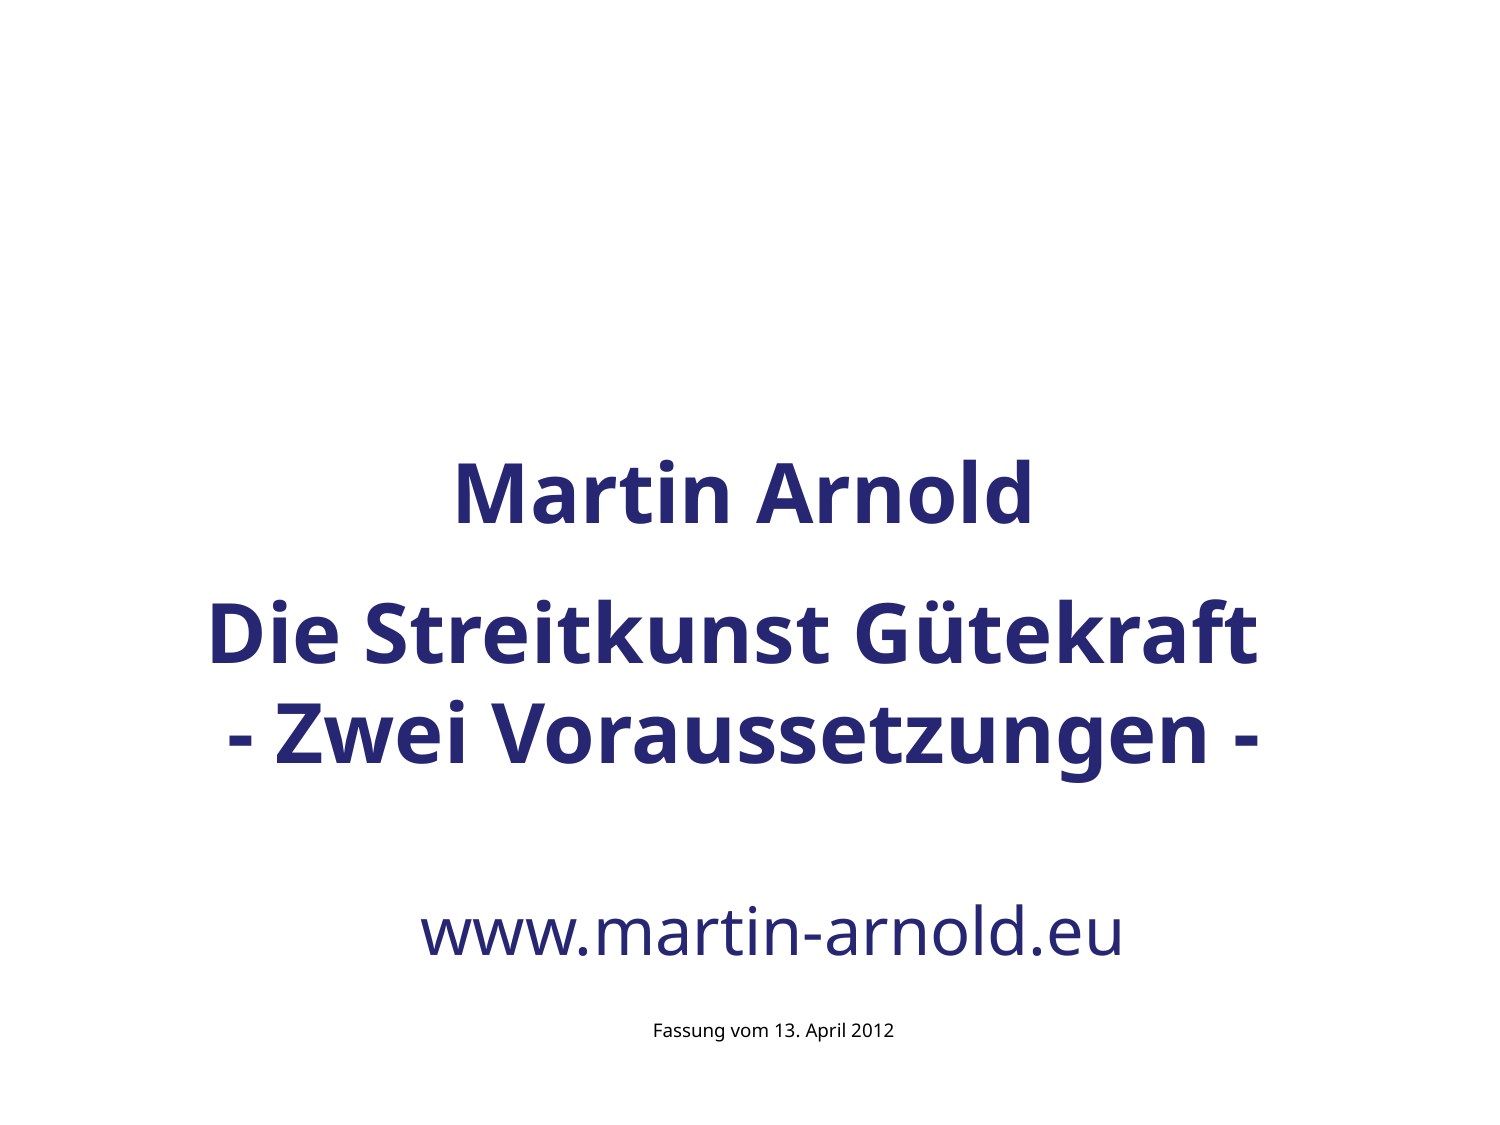

Martin Arnold
Die Streitkunst Gütekraft
- Zwei Voraussetzungen -
www.martin-arnold.eu
Fassung vom 13. April 2012